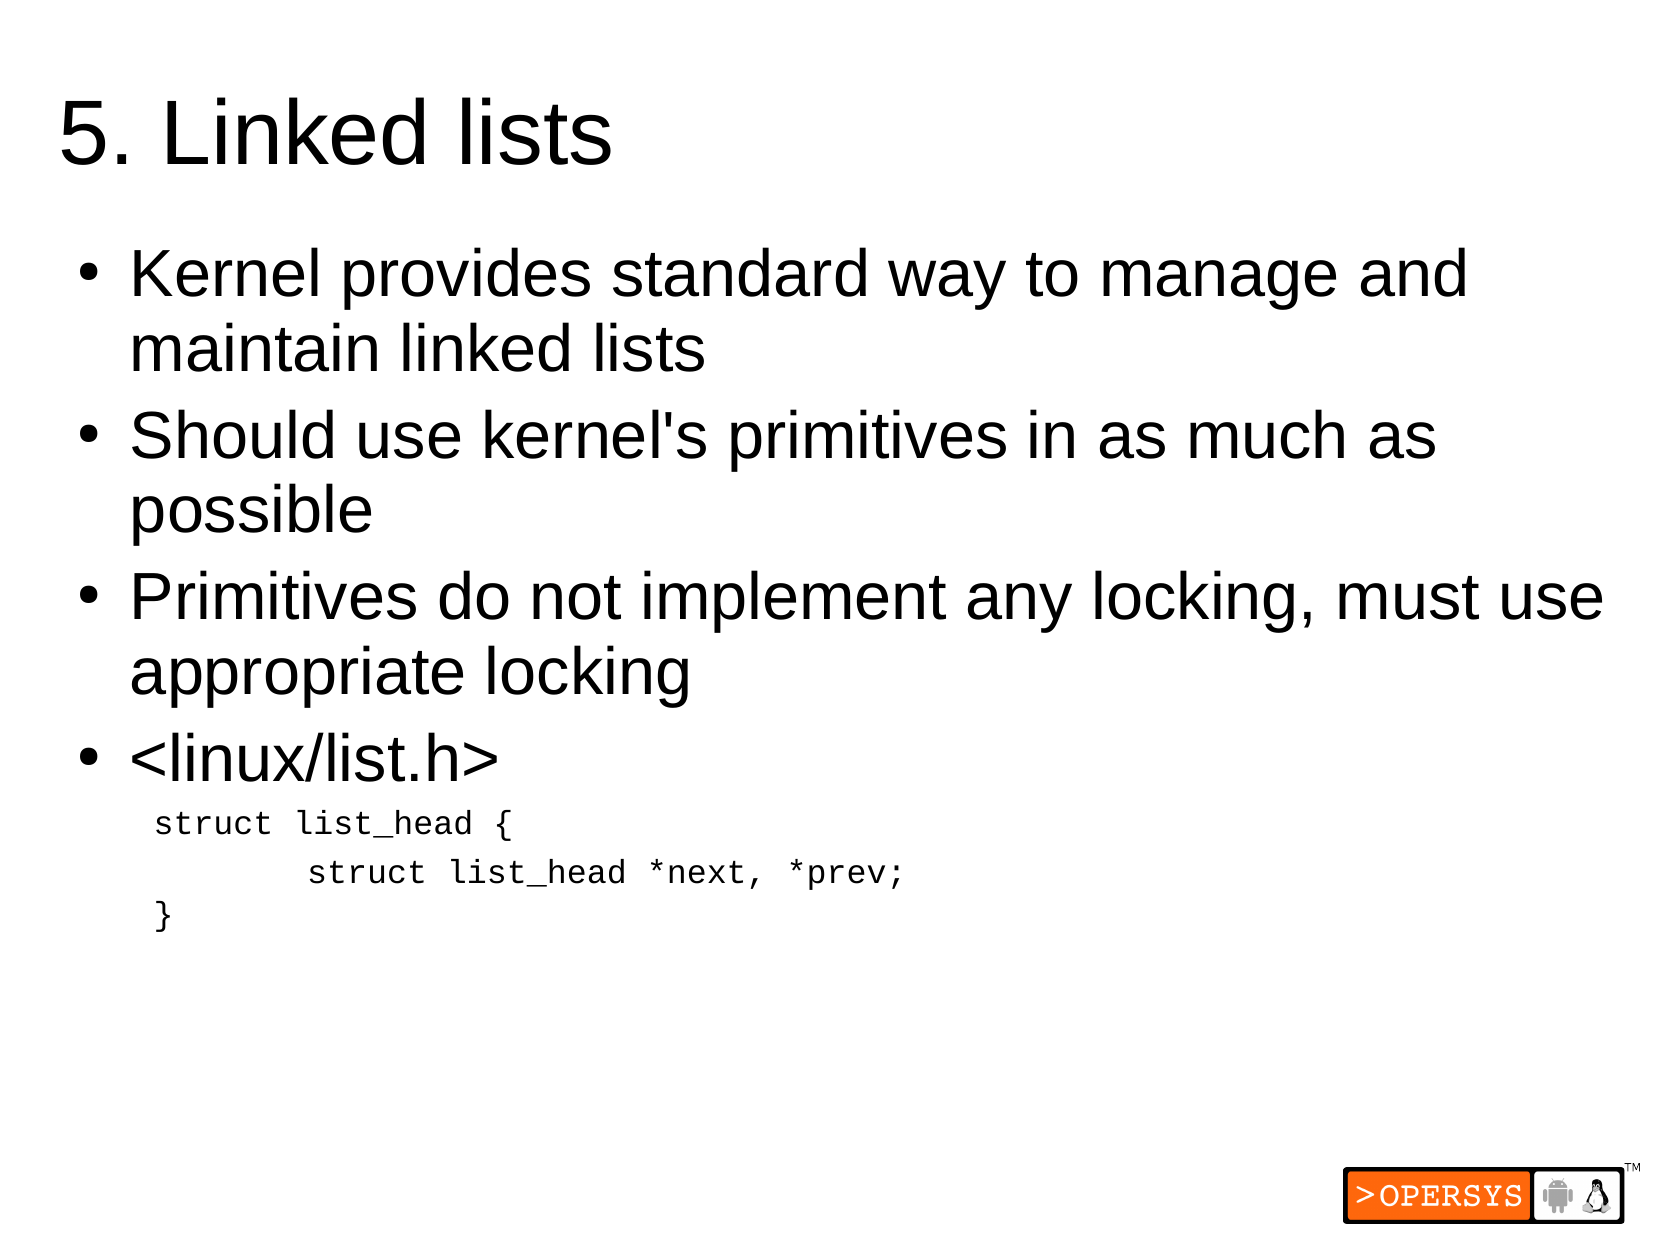

# 5. Linked lists
Kernel provides standard way to manage and maintain linked lists
Should use kernel's primitives in as much as possible
Primitives do not implement any locking, must use appropriate locking
<linux/list.h>
struct list_head {
struct list_head *next, *prev;
}